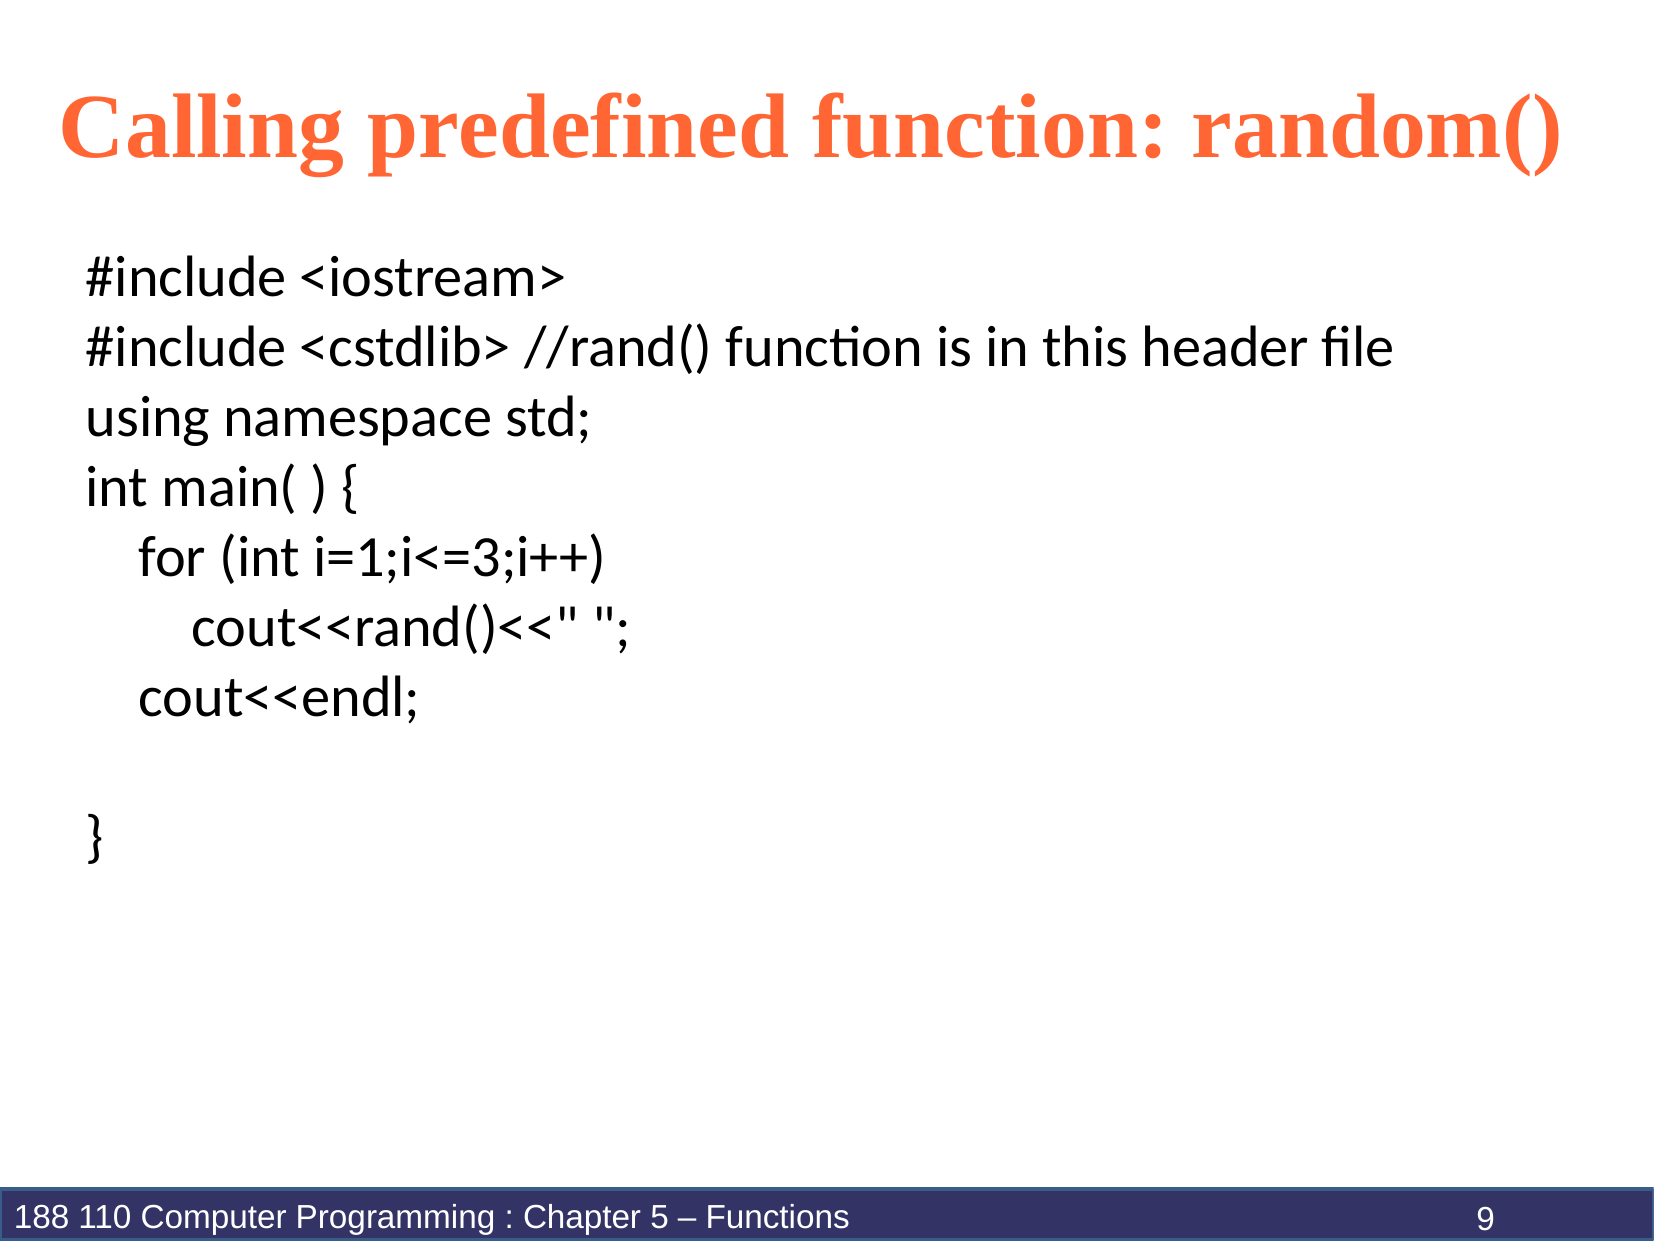

Calling predefined function: random()
#include <iostream>
#include <cstdlib> //rand() function is in this header file
using namespace std;
int main( ) {
 for (int i=1;i<=3;i++)
 cout<<rand()<<" ";
 cout<<endl;
}